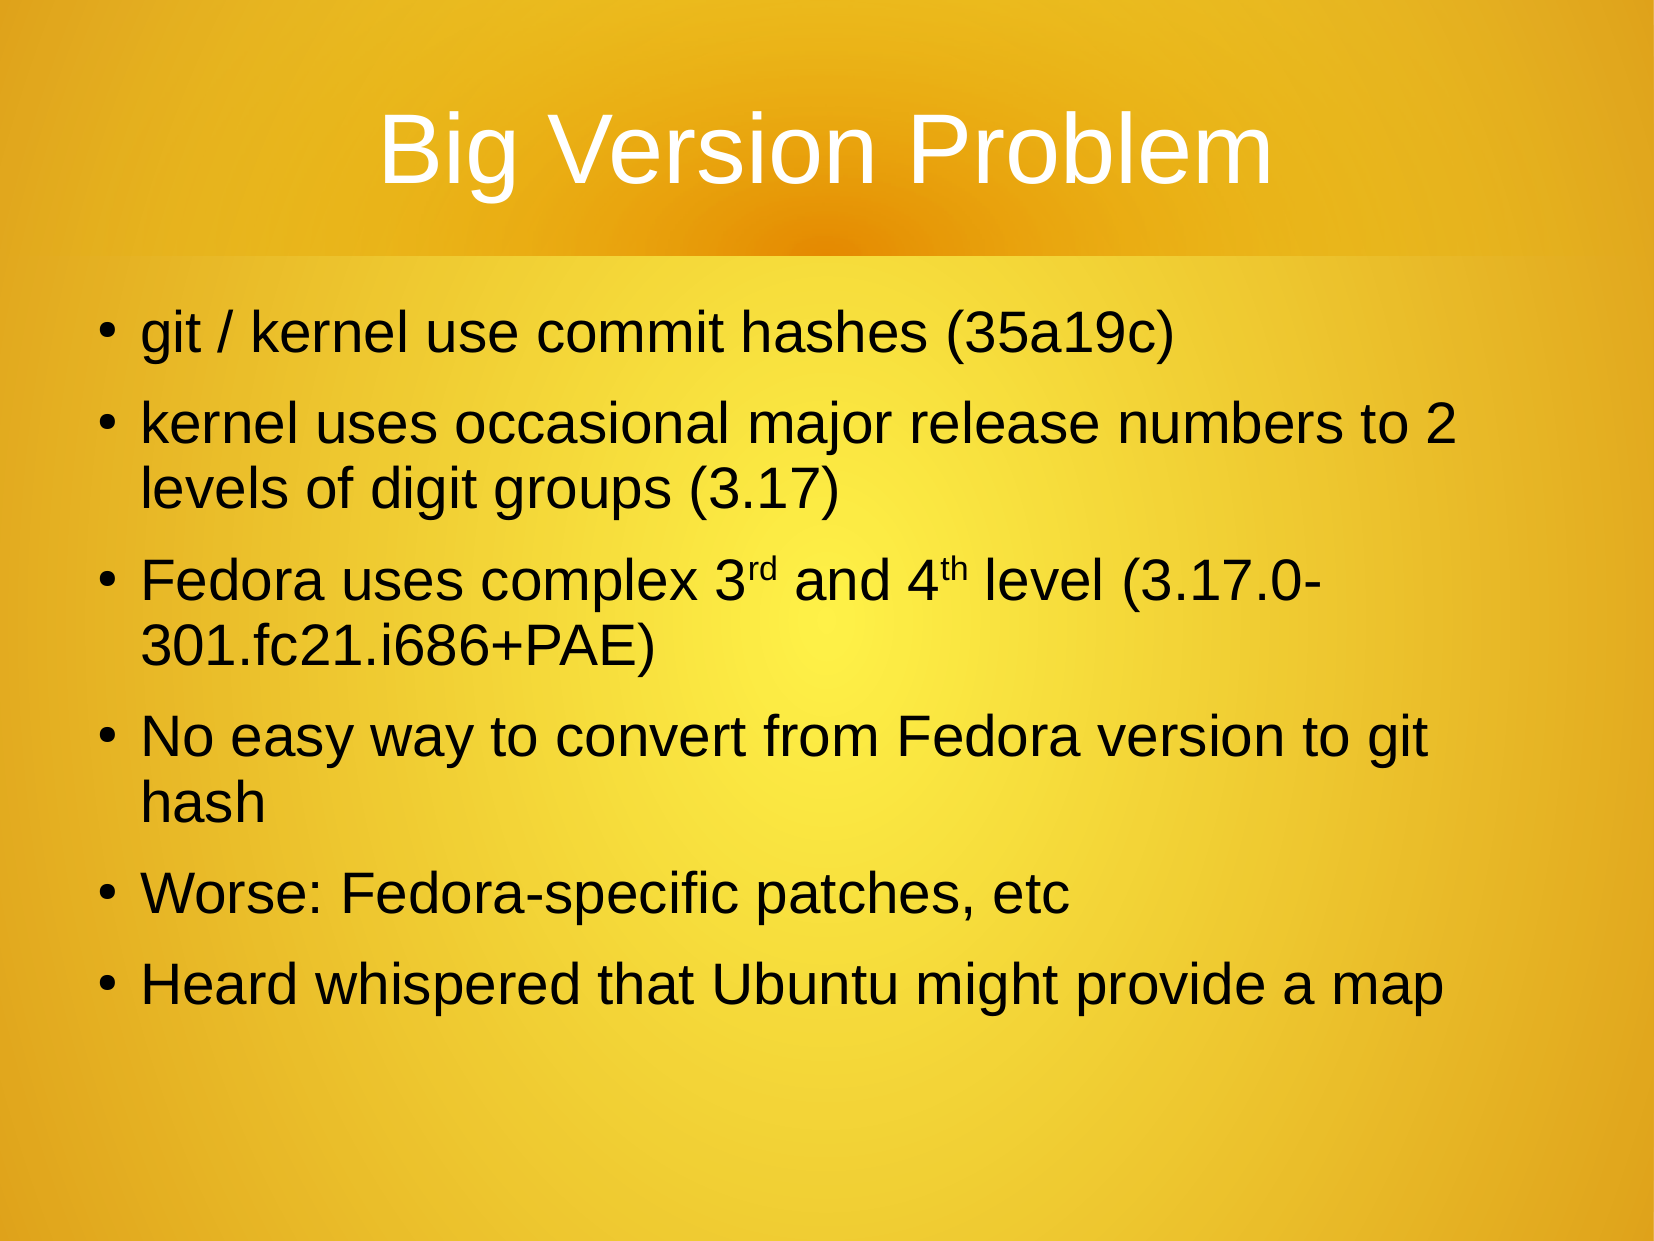

# Big Version Problem
git / kernel use commit hashes (35a19c)
kernel uses occasional major release numbers to 2 levels of digit groups (3.17)
Fedora uses complex 3rd and 4th level (3.17.0-301.fc21.i686+PAE)
No easy way to convert from Fedora version to git hash
Worse: Fedora-specific patches, etc
Heard whispered that Ubuntu might provide a map